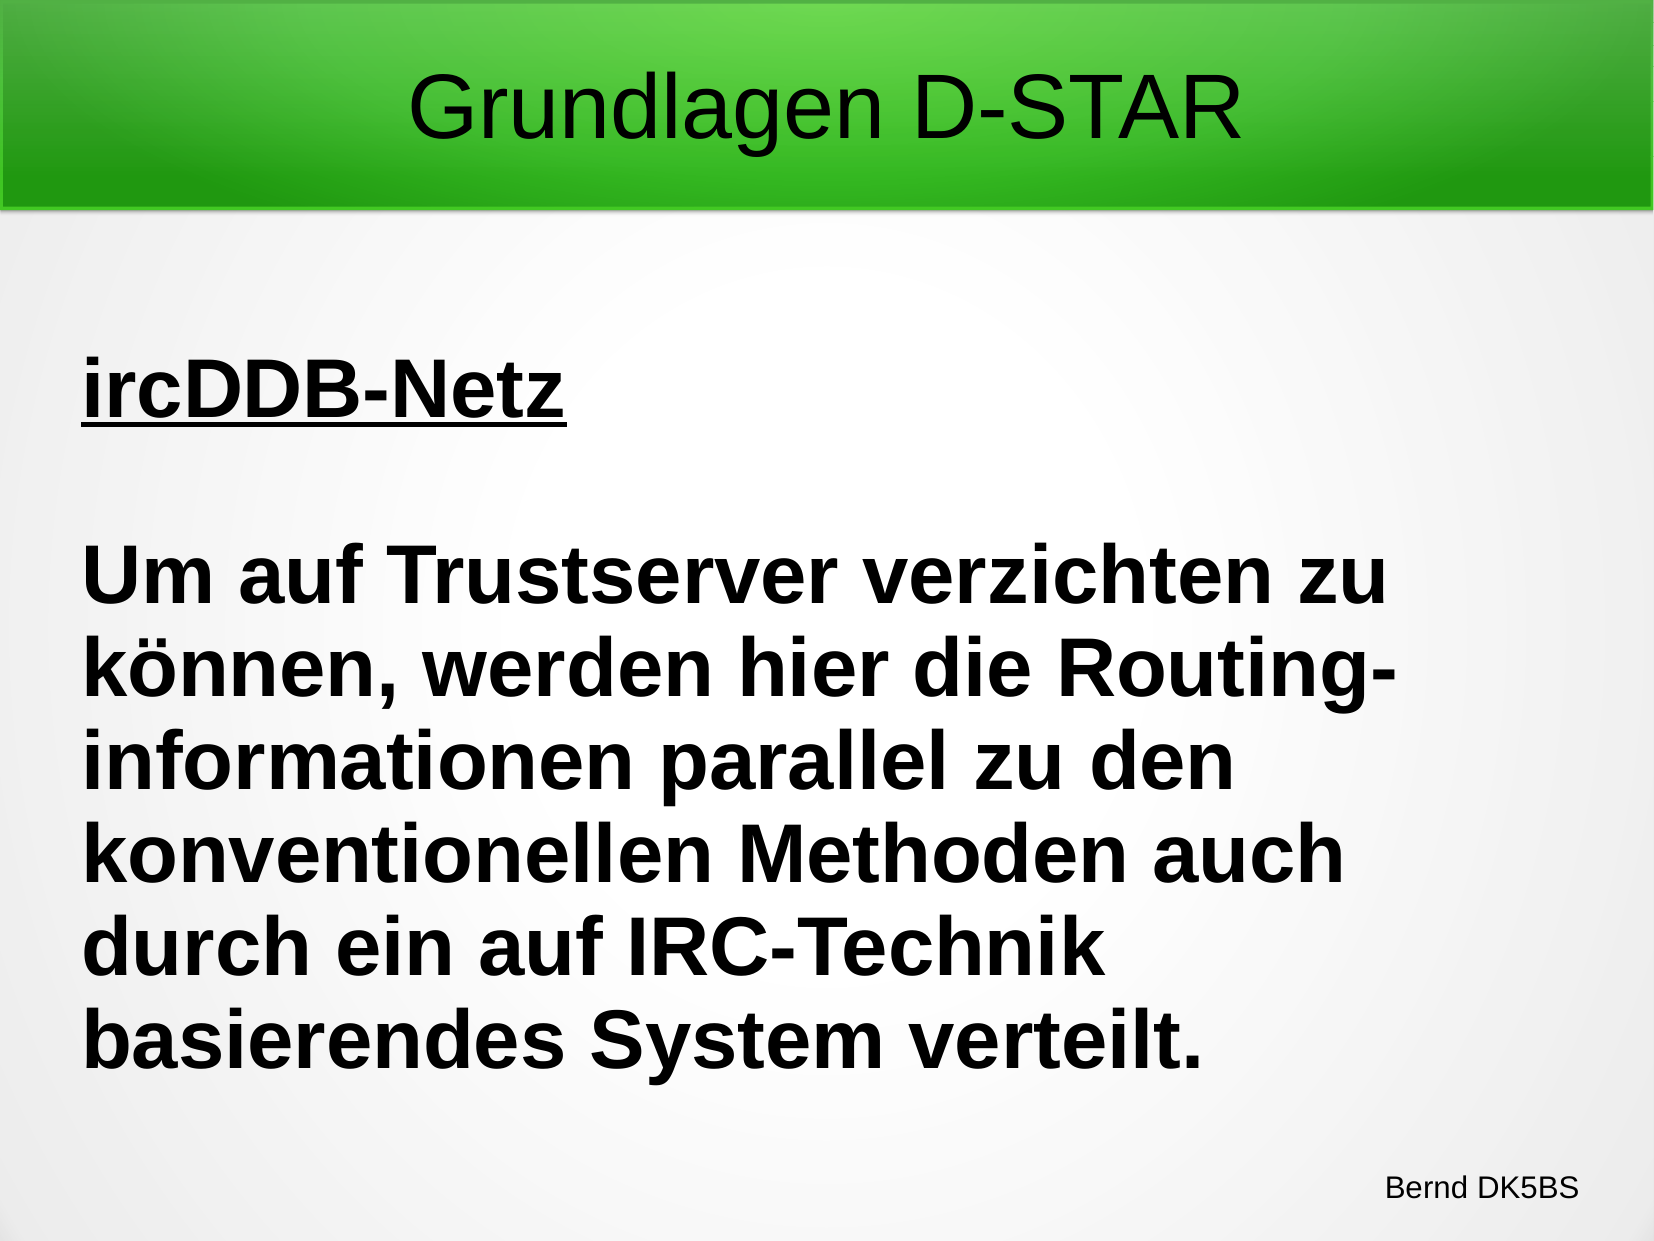

# Grundlagen D-STAR
ircDDB-Netz
Um auf Trustserver verzichten zu können, werden hier die Routing-informationen parallel zu den konventionellen Methoden auch durch ein auf IRC-Technik basierendes System verteilt.
Bernd DK5BS